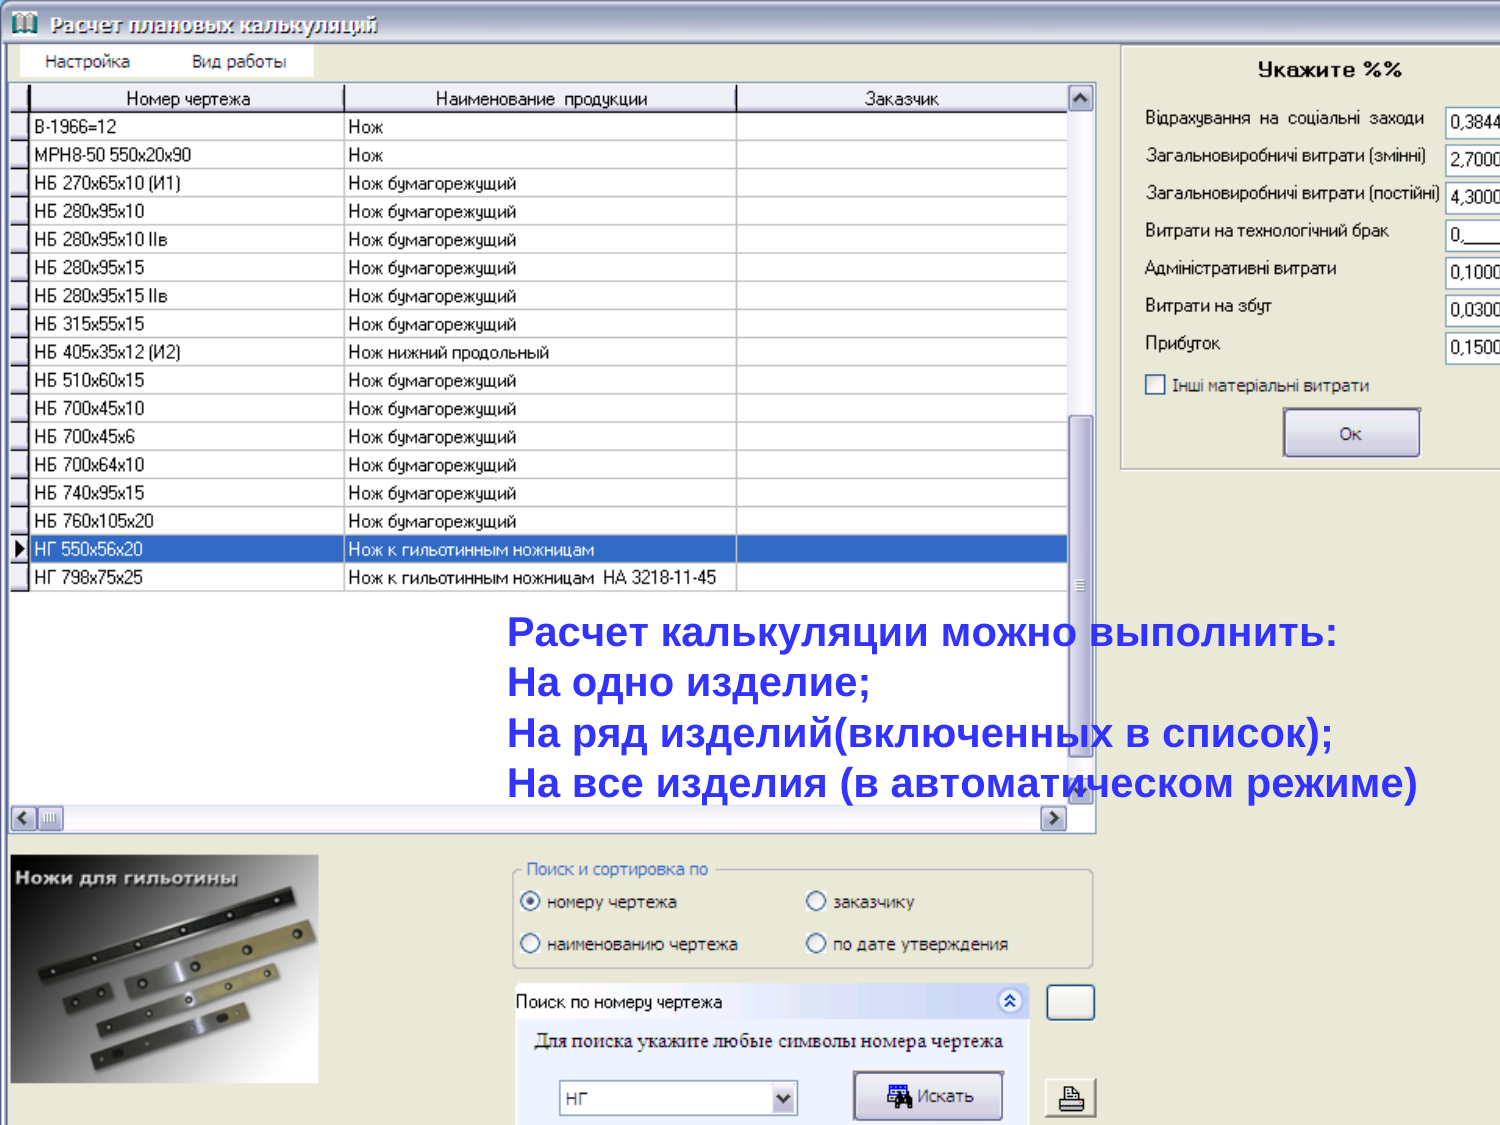

Проценты накладных расходов гибко настраиваются пользователем:
Расчет калькуляции можно выполнить:
На одно изделие;
На ряд изделий(включенных в список);
На все изделия (в автоматическом режиме)